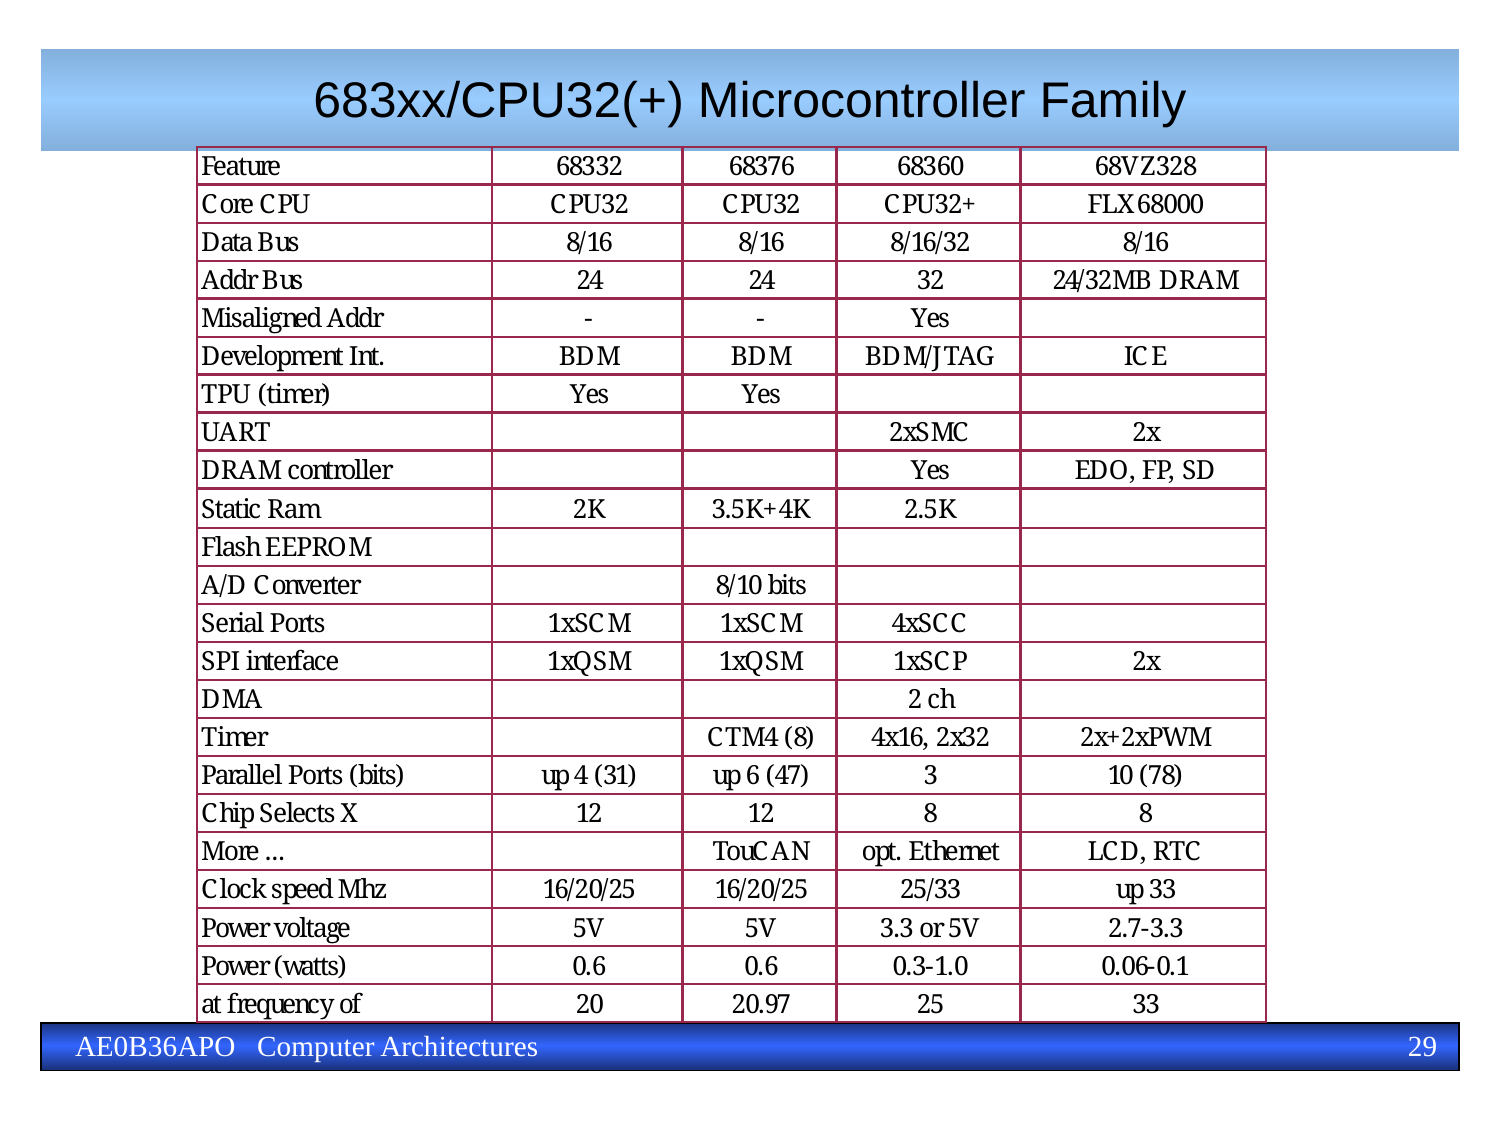

# 683xx/CPU32(+) Microcontroller Family
AE0B36APO Computer Architectures
29